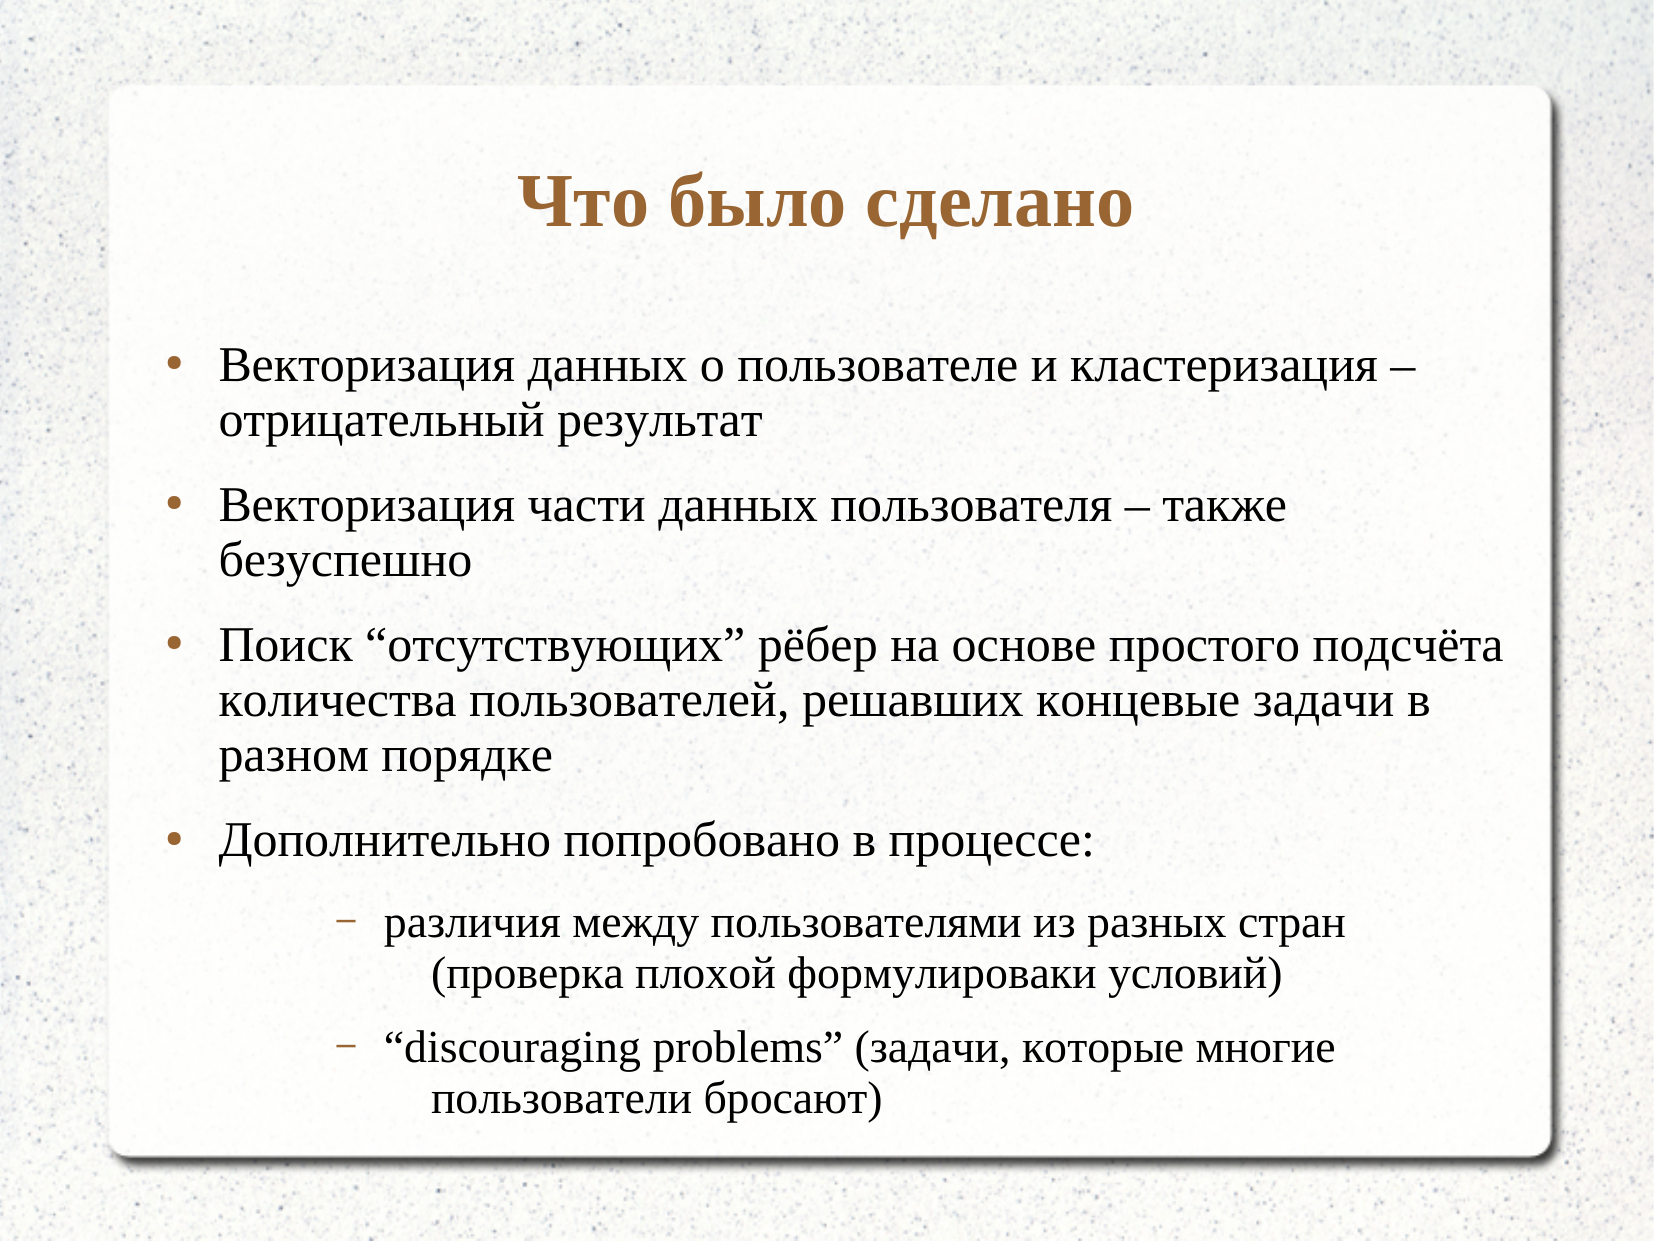

# Что было сделано
Векторизация данных о пользователе и кластеризация – отрицательный результат
Векторизация части данных пользователя – также безуспешно
Поиск “отсутствующих” рёбер на основе простого подсчёта количества пользователей, решавших концевые задачи в разном порядке
Дополнительно попробовано в процессе:
различия между пользователями из разных стран (проверка плохой формулироваки условий)
“discouraging problems” (задачи, которые многие пользователи бросают)